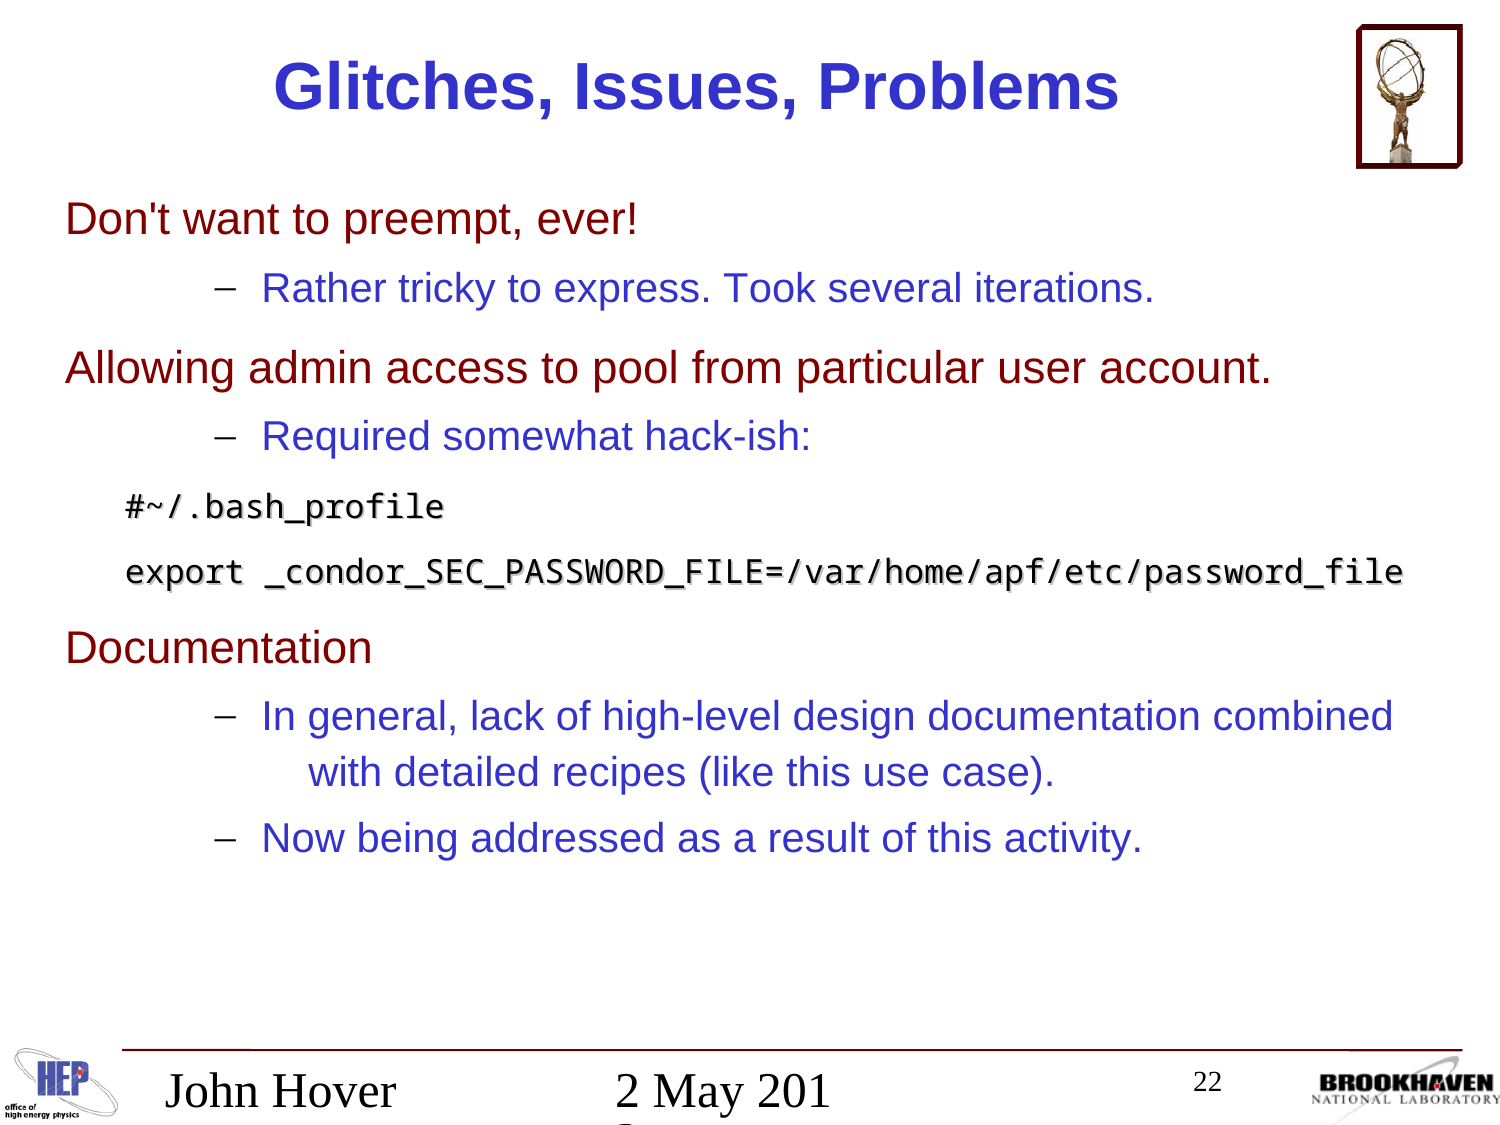

# Glitches, Issues, Problems
Don't want to preempt, ever!
Rather tricky to express. Took several iterations.
Allowing admin access to pool from particular user account.
Required somewhat hack-ish:
 #~/.bash_profile
 export _condor_SEC_PASSWORD_FILE=/var/home/apf/etc/password_file
Documentation
In general, lack of high-level design documentation combined with detailed recipes (like this use case).
Now being addressed as a result of this activity.
2 May 2013
John Hover